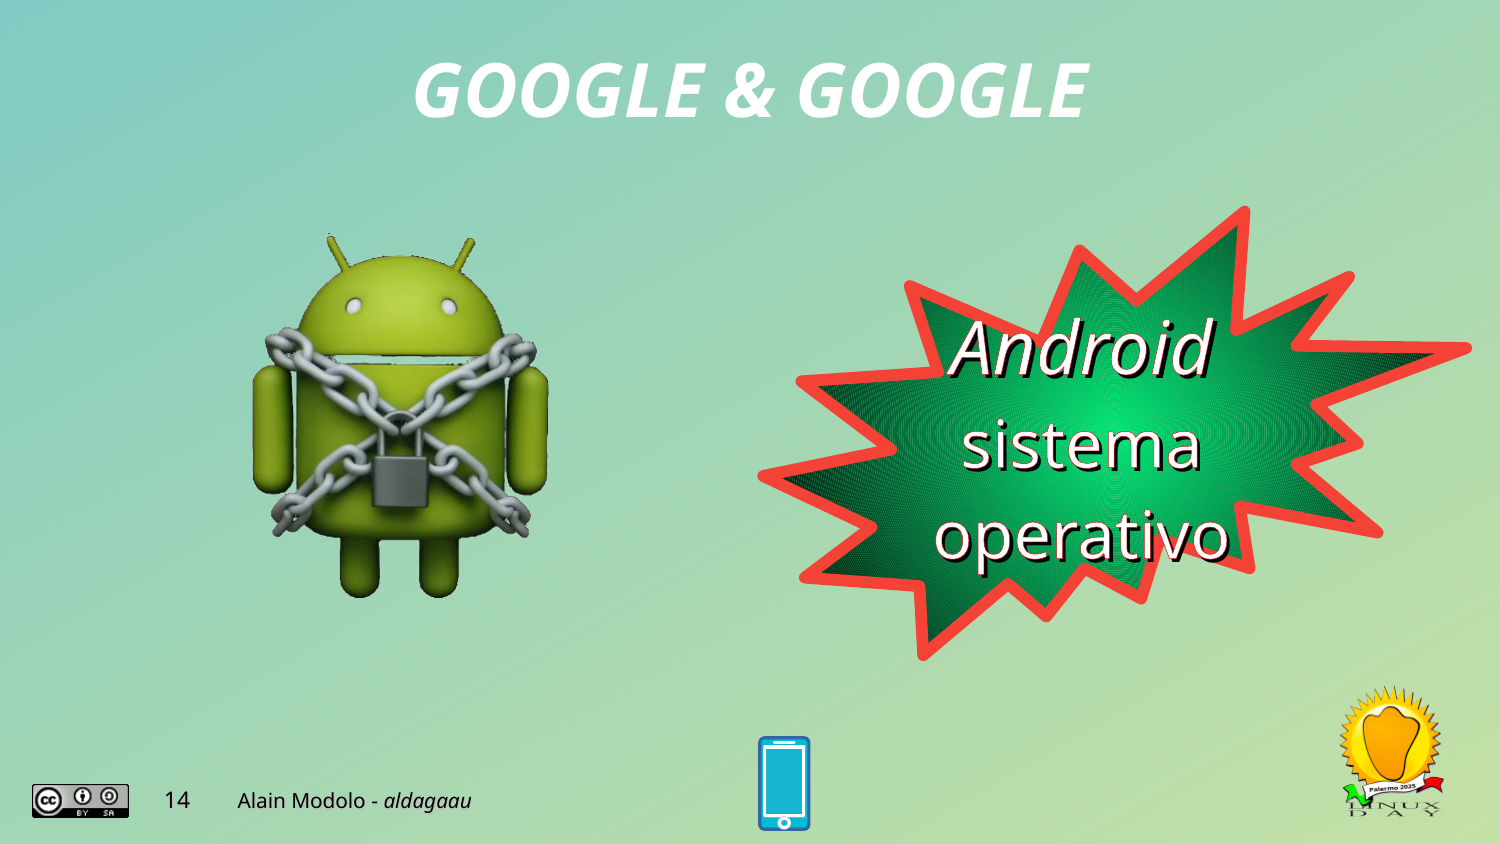

# GOOGLE & GOOGLE
Android
sistema
operativo